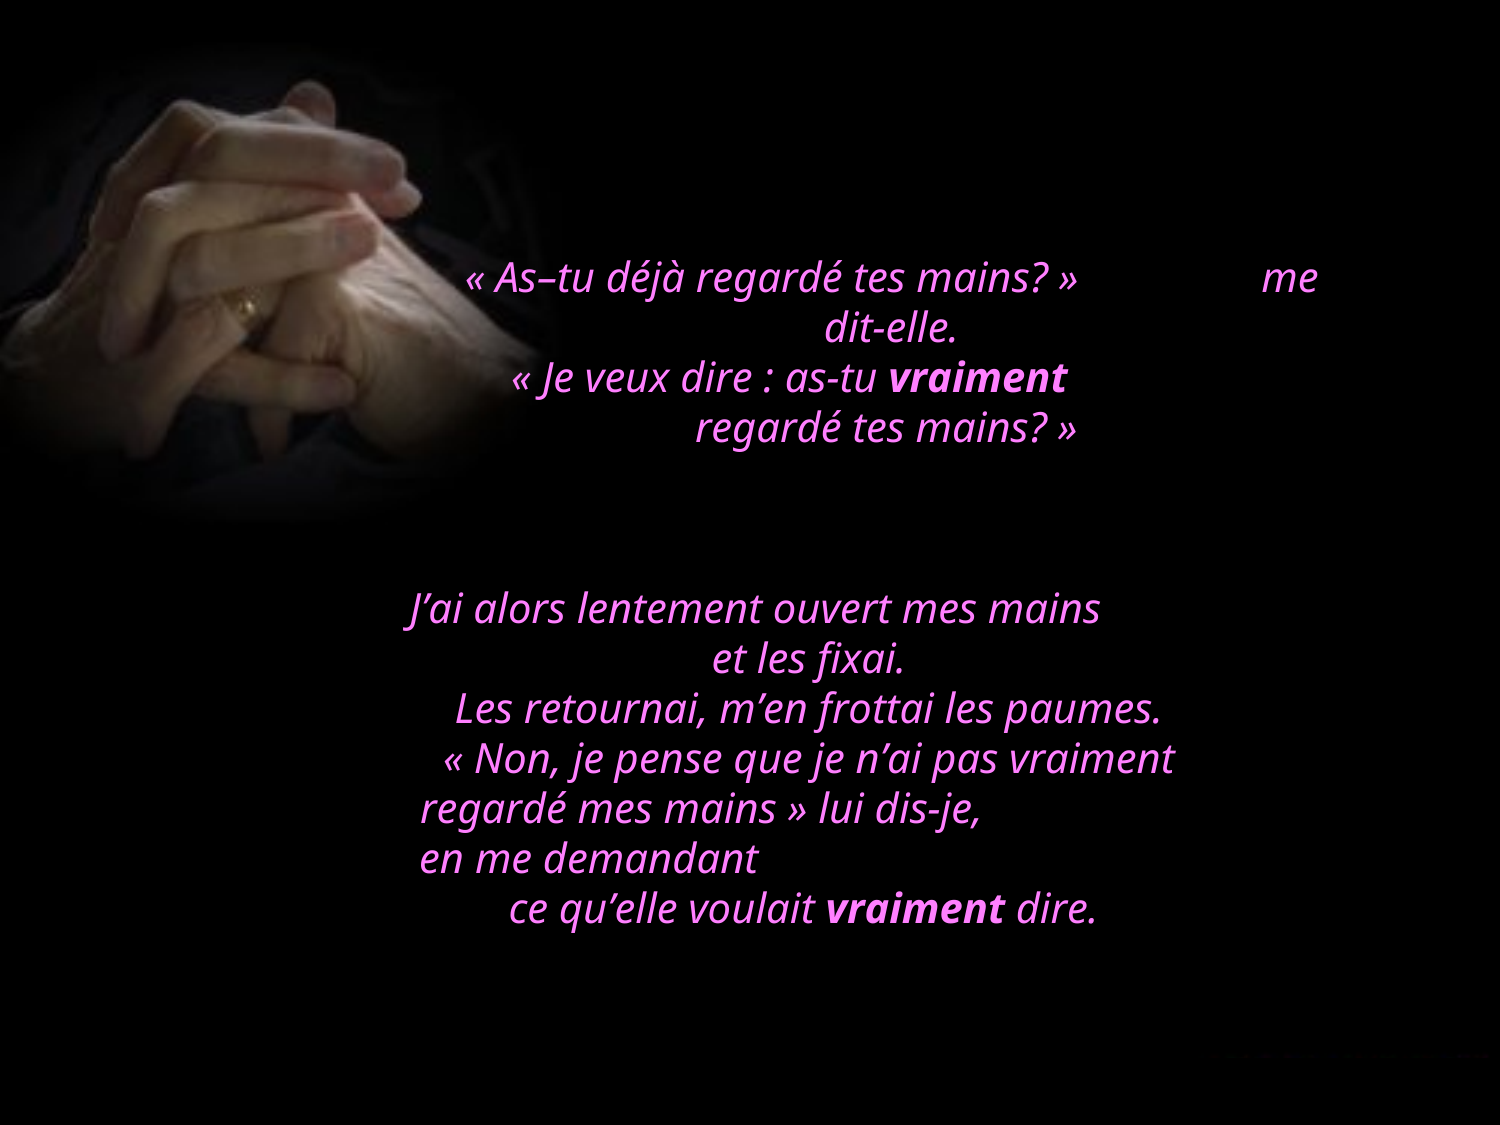

« As–tu déjà regardé tes mains? » me dit-elle.
« Je veux dire : as-tu vraiment regardé tes mains? »
J’ai alors lentement ouvert mes mains et les fixai.
Les retournai, m’en frottai les paumes.
« Non, je pense que je n’ai pas vraiment regardé mes mains » lui dis-je, en me demandant ce qu’elle voulait vraiment dire.